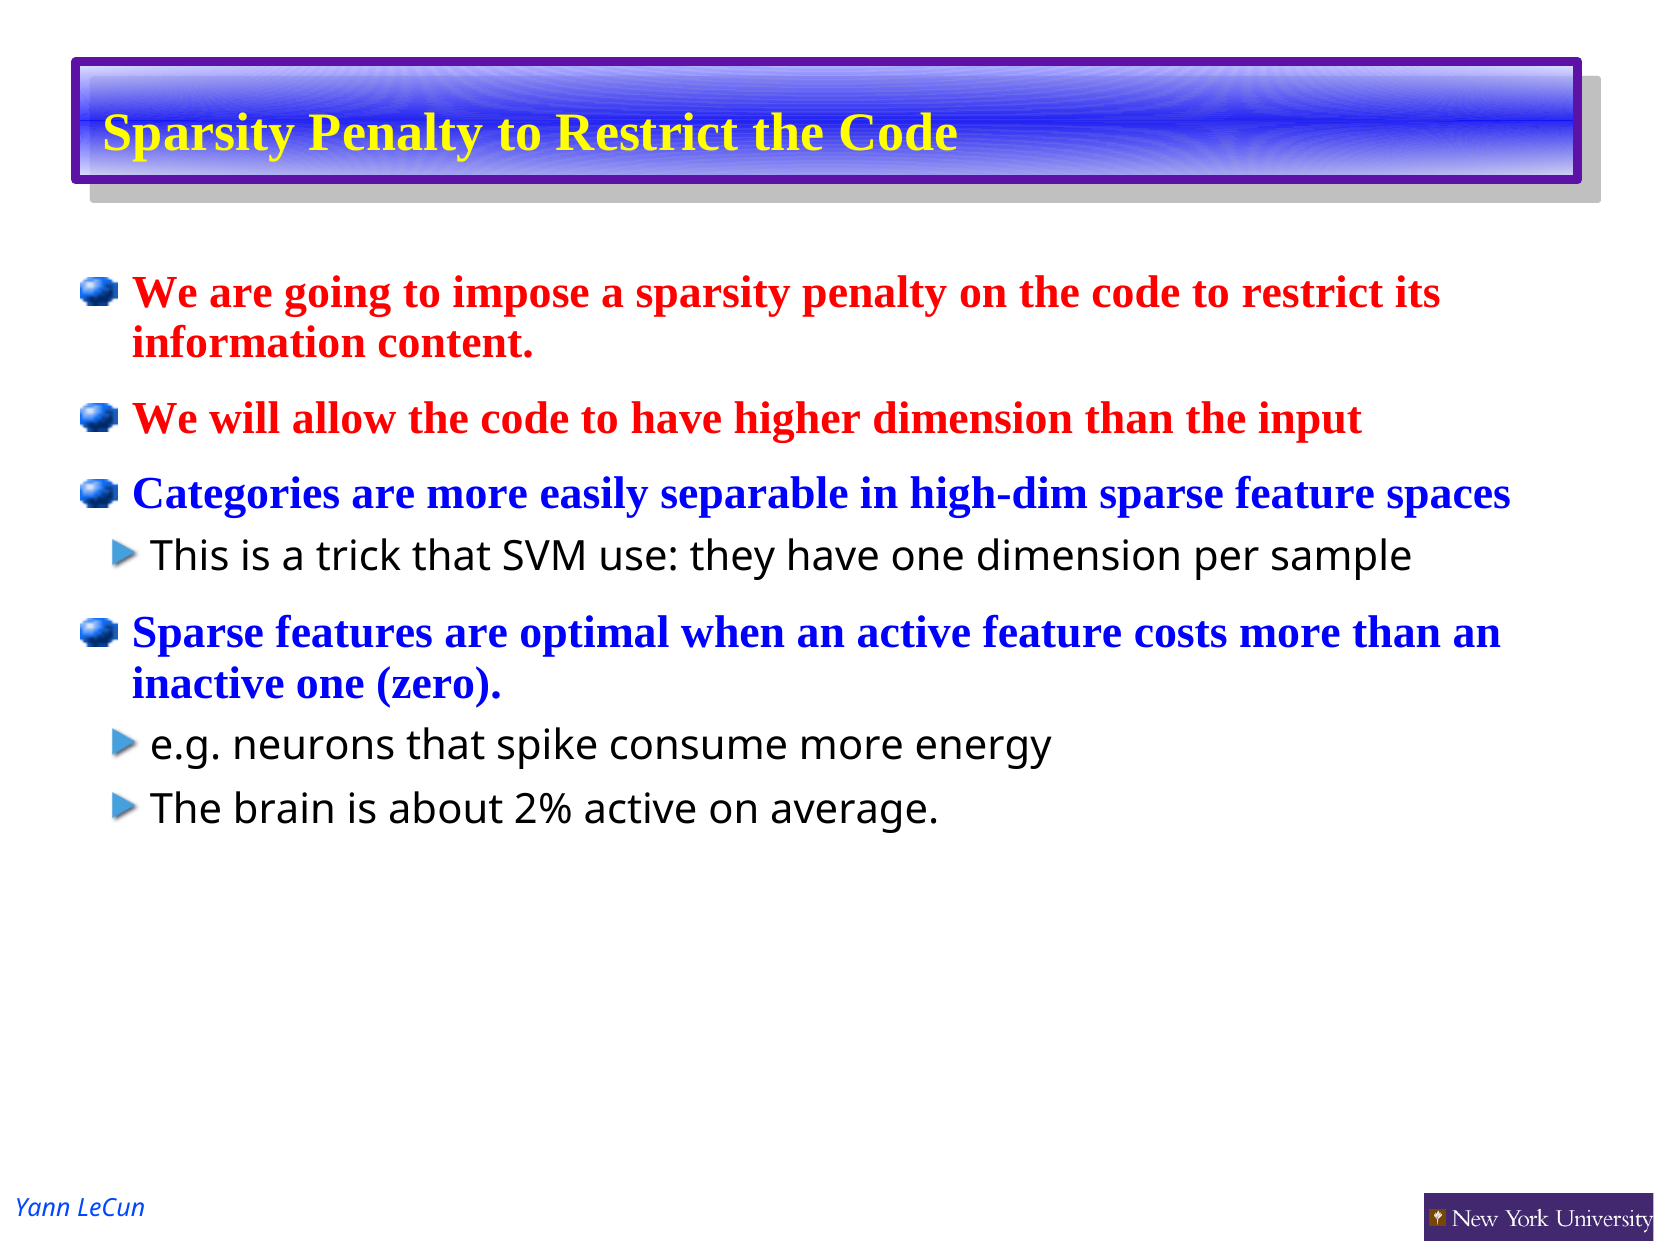

# Sparsity Penalty to Restrict the Code
We are going to impose a sparsity penalty on the code to restrict its information content.
We will allow the code to have higher dimension than the input
Categories are more easily separable in high-dim sparse feature spaces
This is a trick that SVM use: they have one dimension per sample
Sparse features are optimal when an active feature costs more than an inactive one (zero).
e.g. neurons that spike consume more energy
The brain is about 2% active on average.